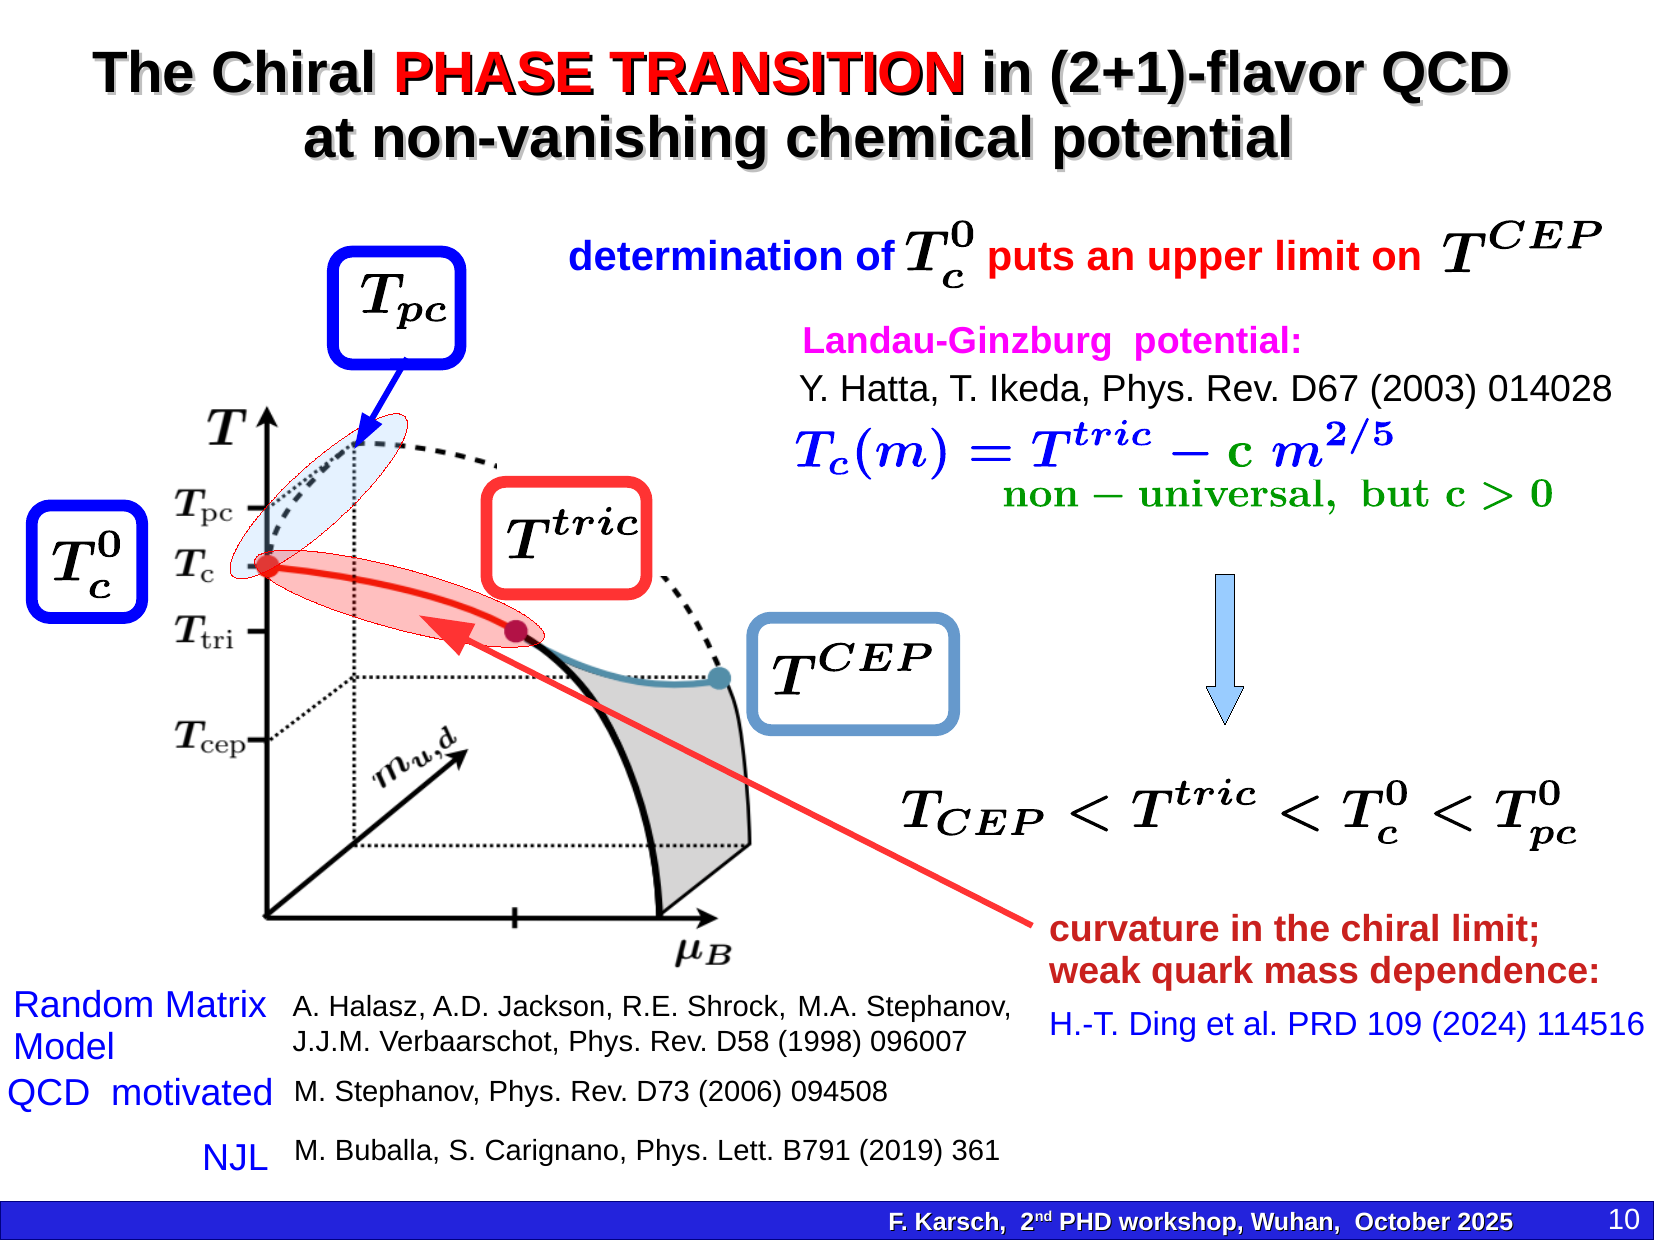

The Chiral PHASE TRANSITION in (2+1)-flavor QCD
 at non-vanishing chemical potential
determination of puts an upper limit on
Landau-Ginzburg potential:
Y. Hatta, T. Ikeda, Phys. Rev. D67 (2003) 014028
curvature in the chiral limit;
weak quark mass dependence:
H.-T. Ding et al. PRD 109 (2024) 114516
A. Halasz, A.D. Jackson, R.E. Shrock, M.A. Stephanov,
J.J.M. Verbaarschot, Phys. Rev. D58 (1998) 096007
Random Matrix
Model
QCD motivated
M. Stephanov, Phys. Rev. D73 (2006) 094508
M. Buballa, S. Carignano, Phys. Lett. B791 (2019) 361
NJL
10